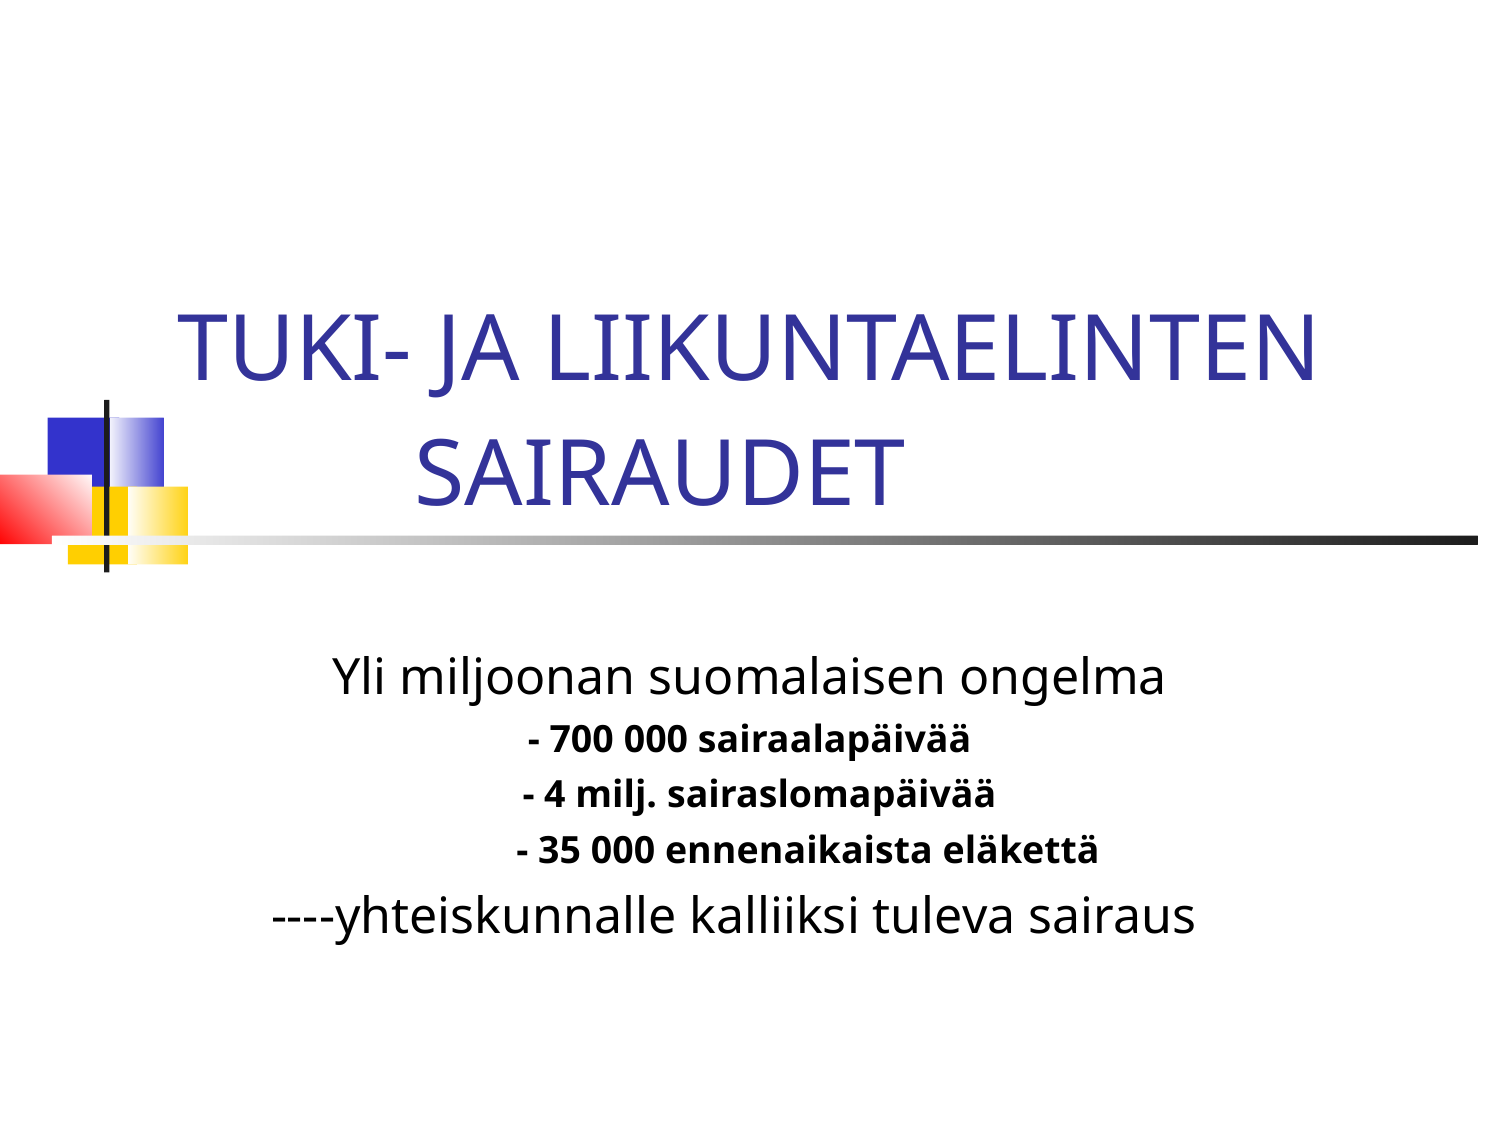

TUKI- JA LIIKUNTAELINTEN
 SAIRAUDET
Yli miljoonan suomalaisen ongelma
- 700 000 sairaalapäivää
 - 4 milj. sairaslomapäivää
 - 35 000 ennenaikaista eläkettä
----yhteiskunnalle kalliiksi tuleva sairaus